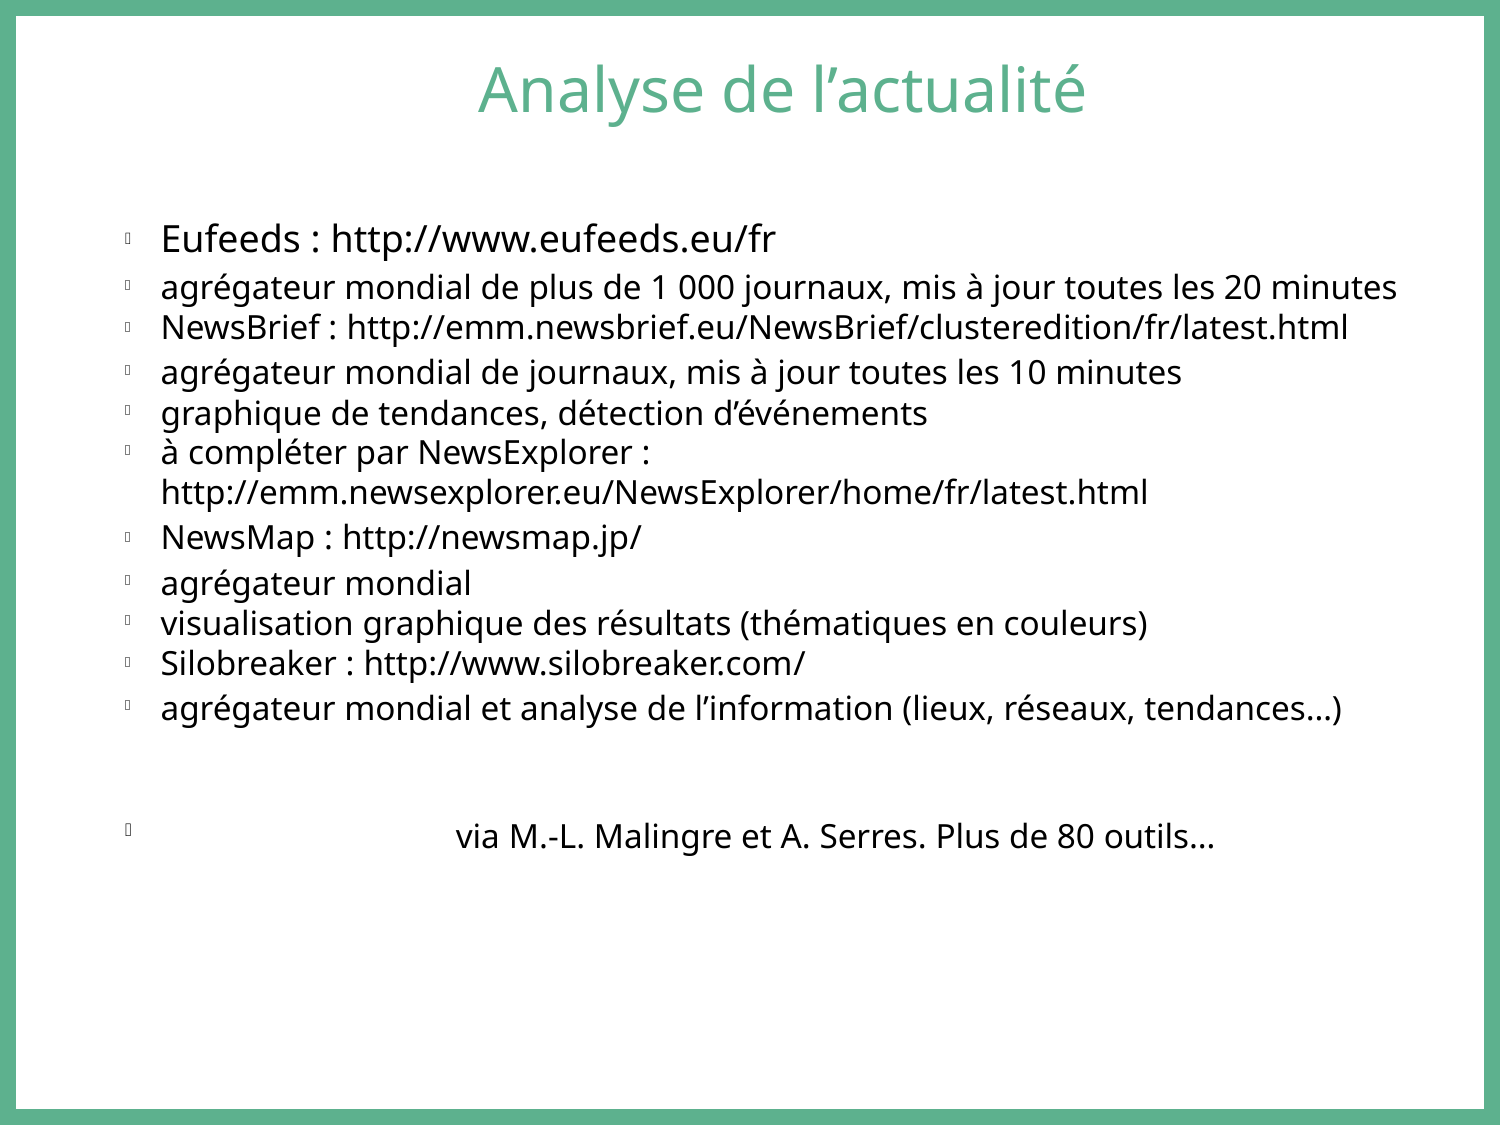

Analyse de l’actualité
Eufeeds : http://www.eufeeds.eu/fr
agrégateur mondial de plus de 1 000 journaux, mis à jour toutes les 20 minutes
NewsBrief : http://emm.newsbrief.eu/NewsBrief/clusteredition/fr/latest.html
agrégateur mondial de journaux, mis à jour toutes les 10 minutes
graphique de tendances, détection d’événements
à compléter par NewsExplorer : http://emm.newsexplorer.eu/NewsExplorer/home/fr/latest.html
NewsMap : http://newsmap.jp/
agrégateur mondial
visualisation graphique des résultats (thématiques en couleurs)
Silobreaker : http://www.silobreaker.com/
agrégateur mondial et analyse de l’information (lieux, réseaux, tendances…)
				via M.-L. Malingre et A. Serres. Plus de 80 outils…